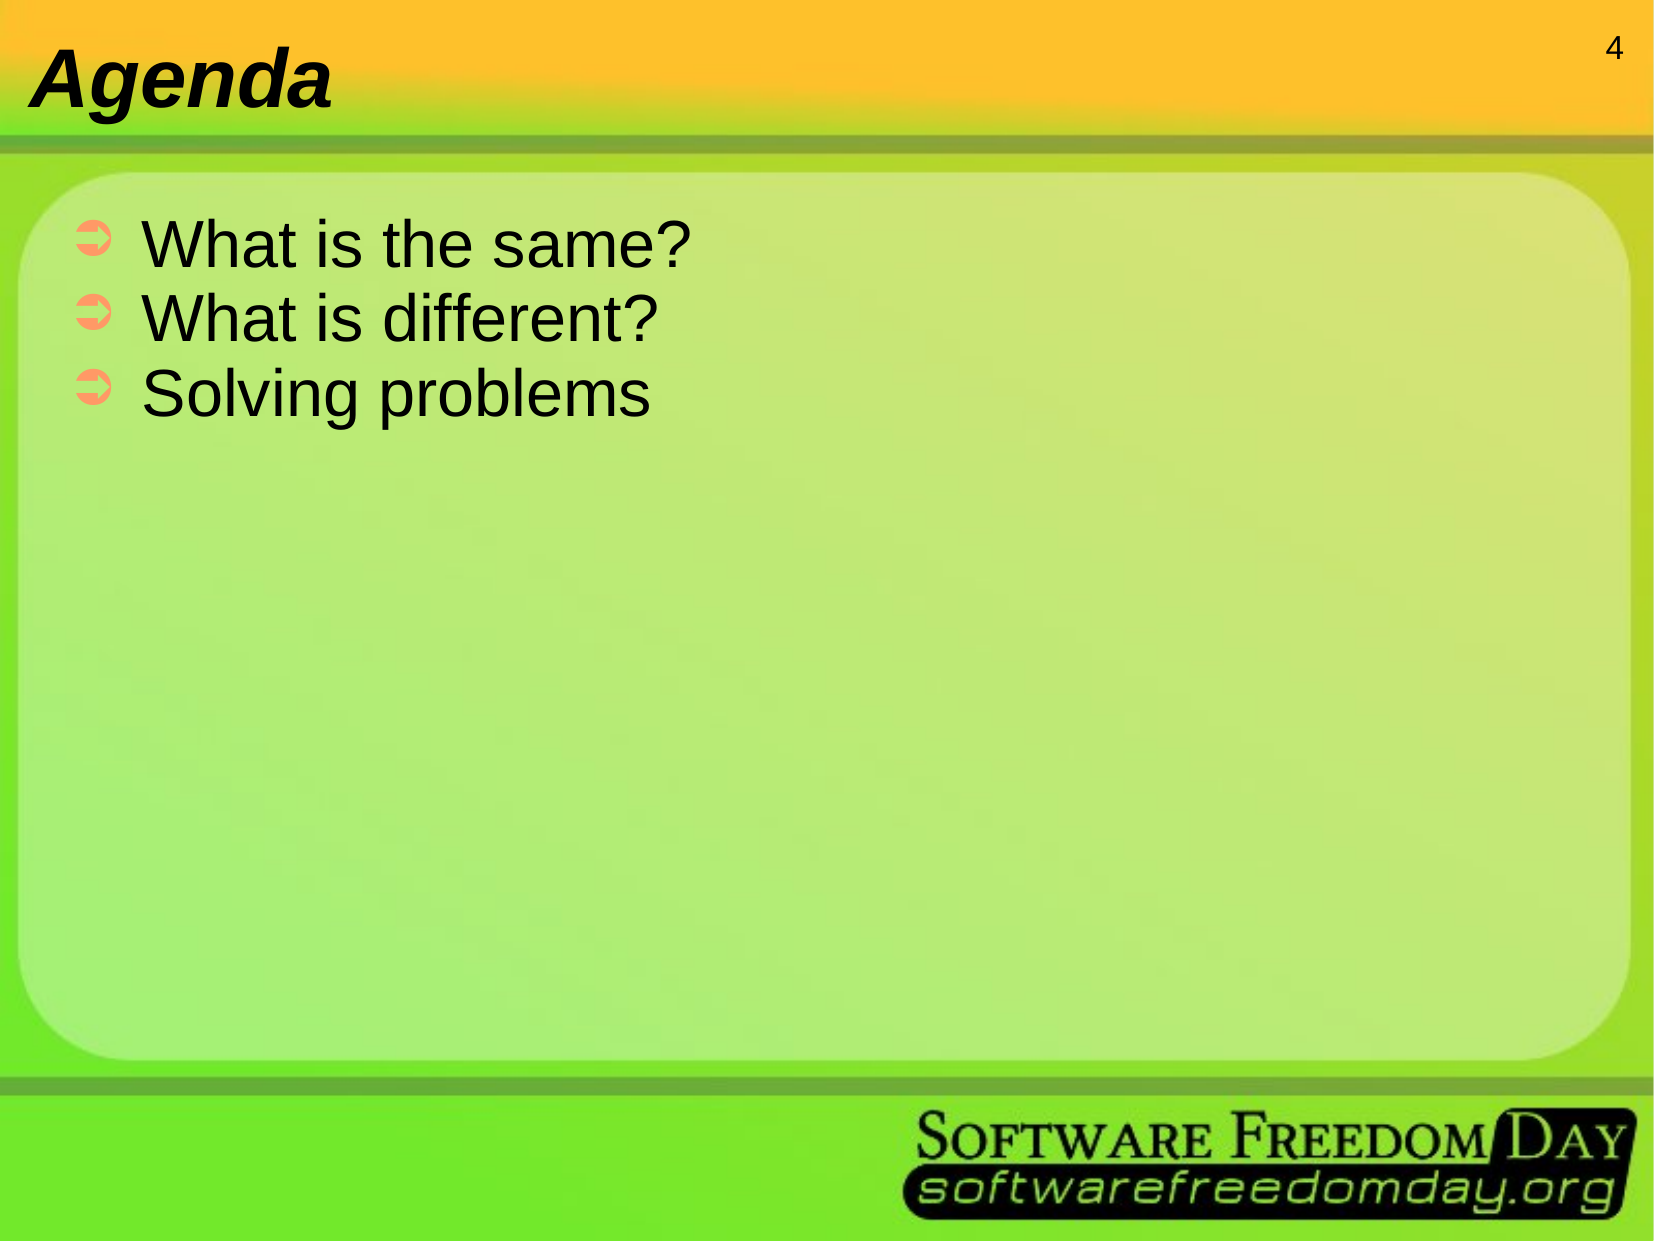

# Agenda
What is the same?
What is different?
Solving problems